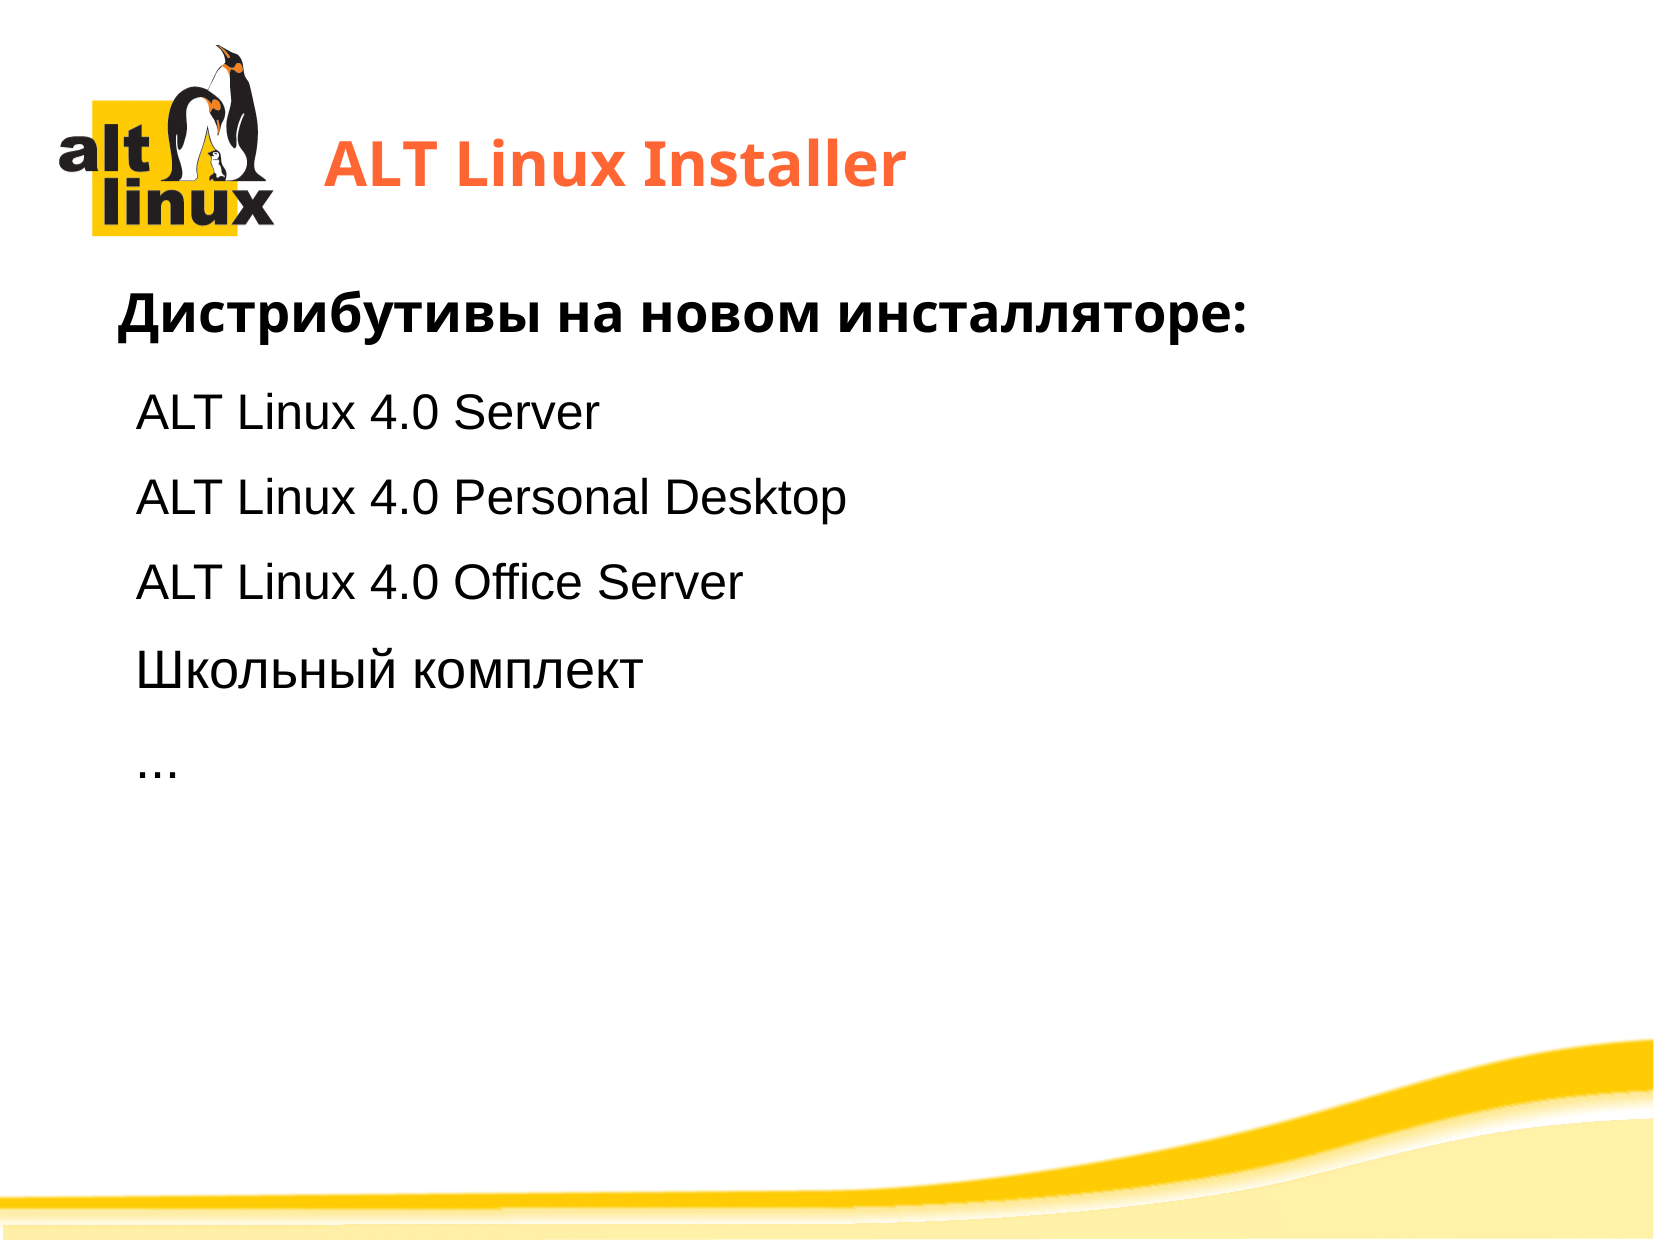

#
ALT Linux Installer
Дистрибутивы на новом инсталляторе:
ALT Linux 4.0 Server
ALT Linux 4.0 Personal Desktop
ALT Linux 4.0 Office Server
Школьный комплект
...